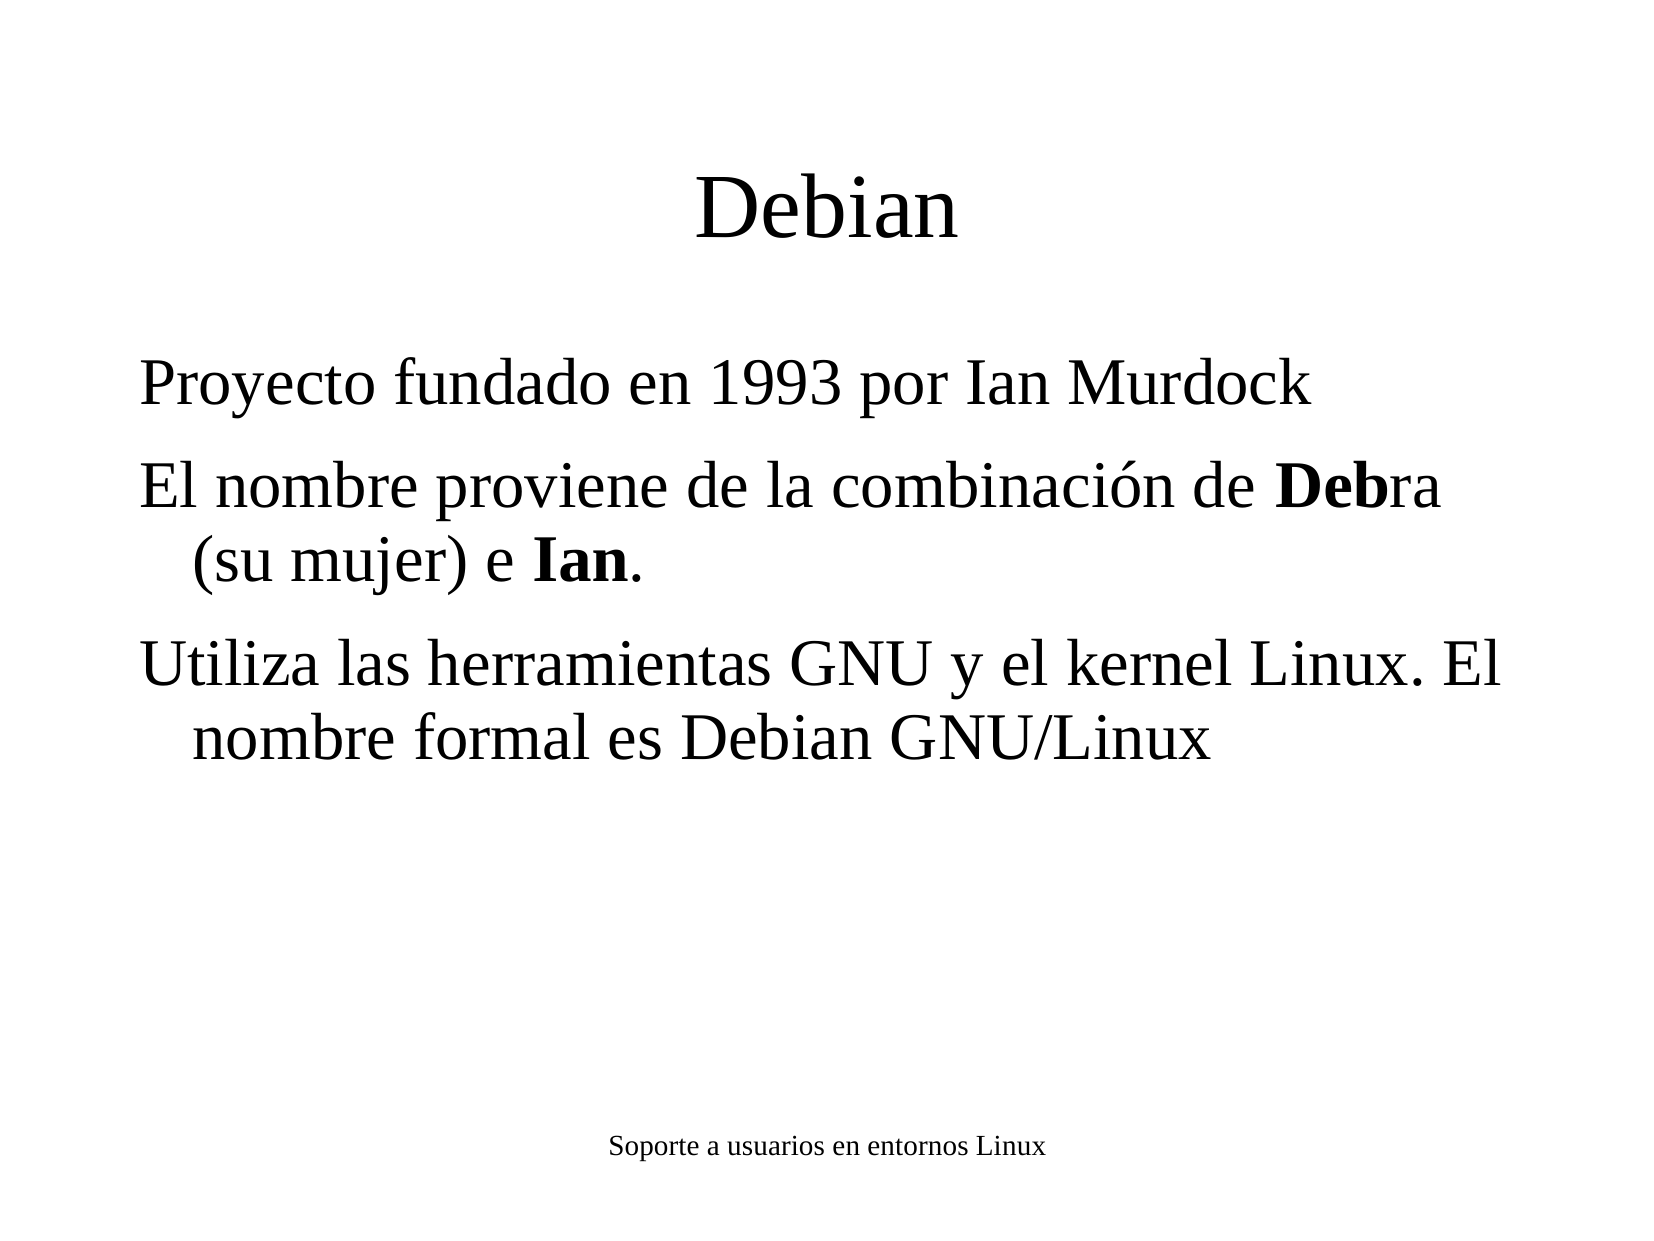

# Debian
Proyecto fundado en 1993 por Ian Murdock
El nombre proviene de la combinación de Debra (su mujer) e Ian.
Utiliza las herramientas GNU y el kernel Linux. El nombre formal es Debian GNU/Linux